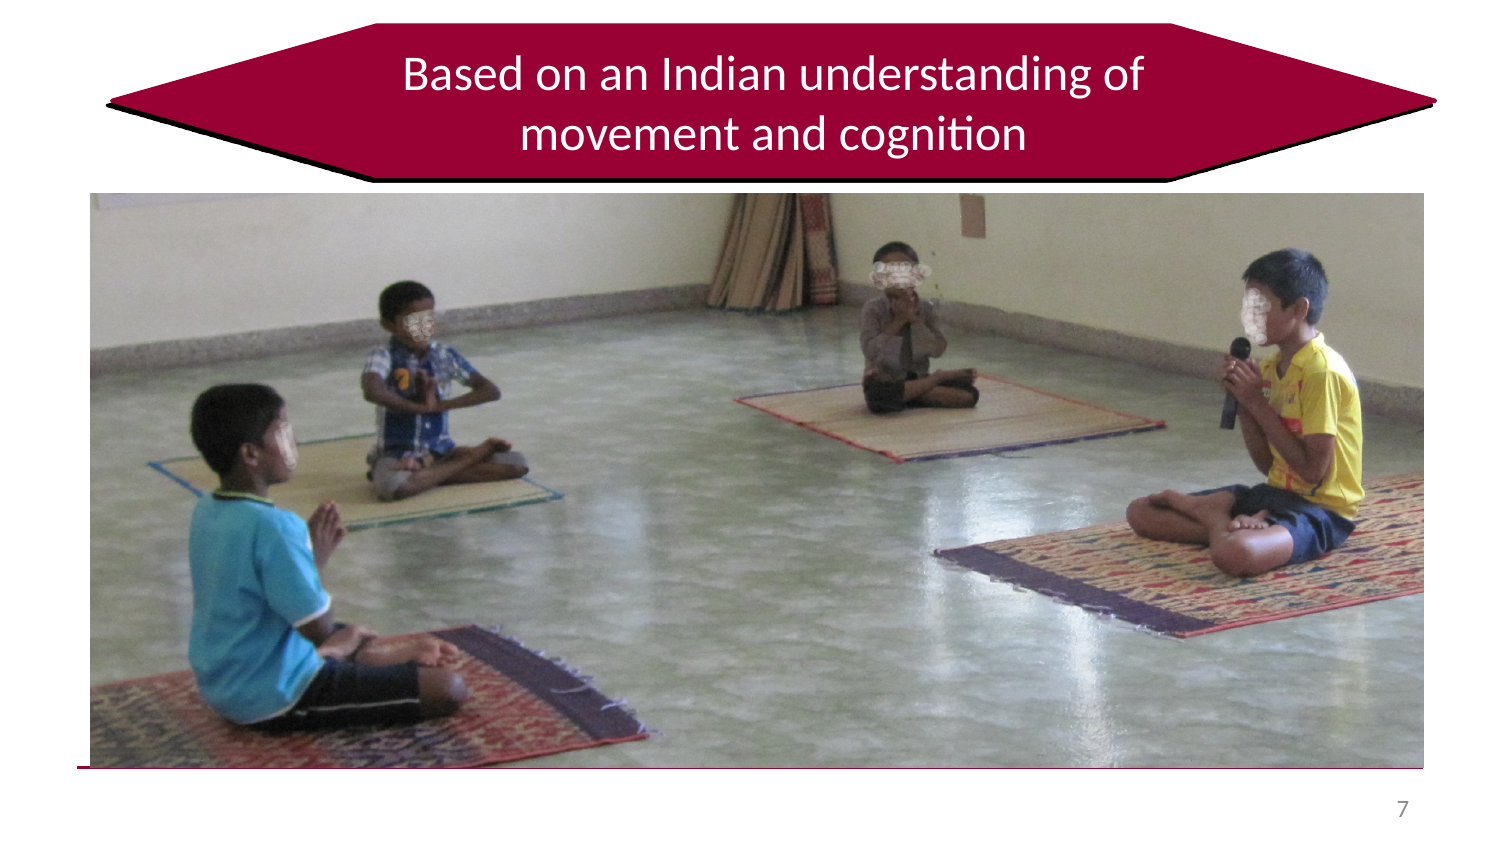

Based on an Indian understanding of movement and cognition